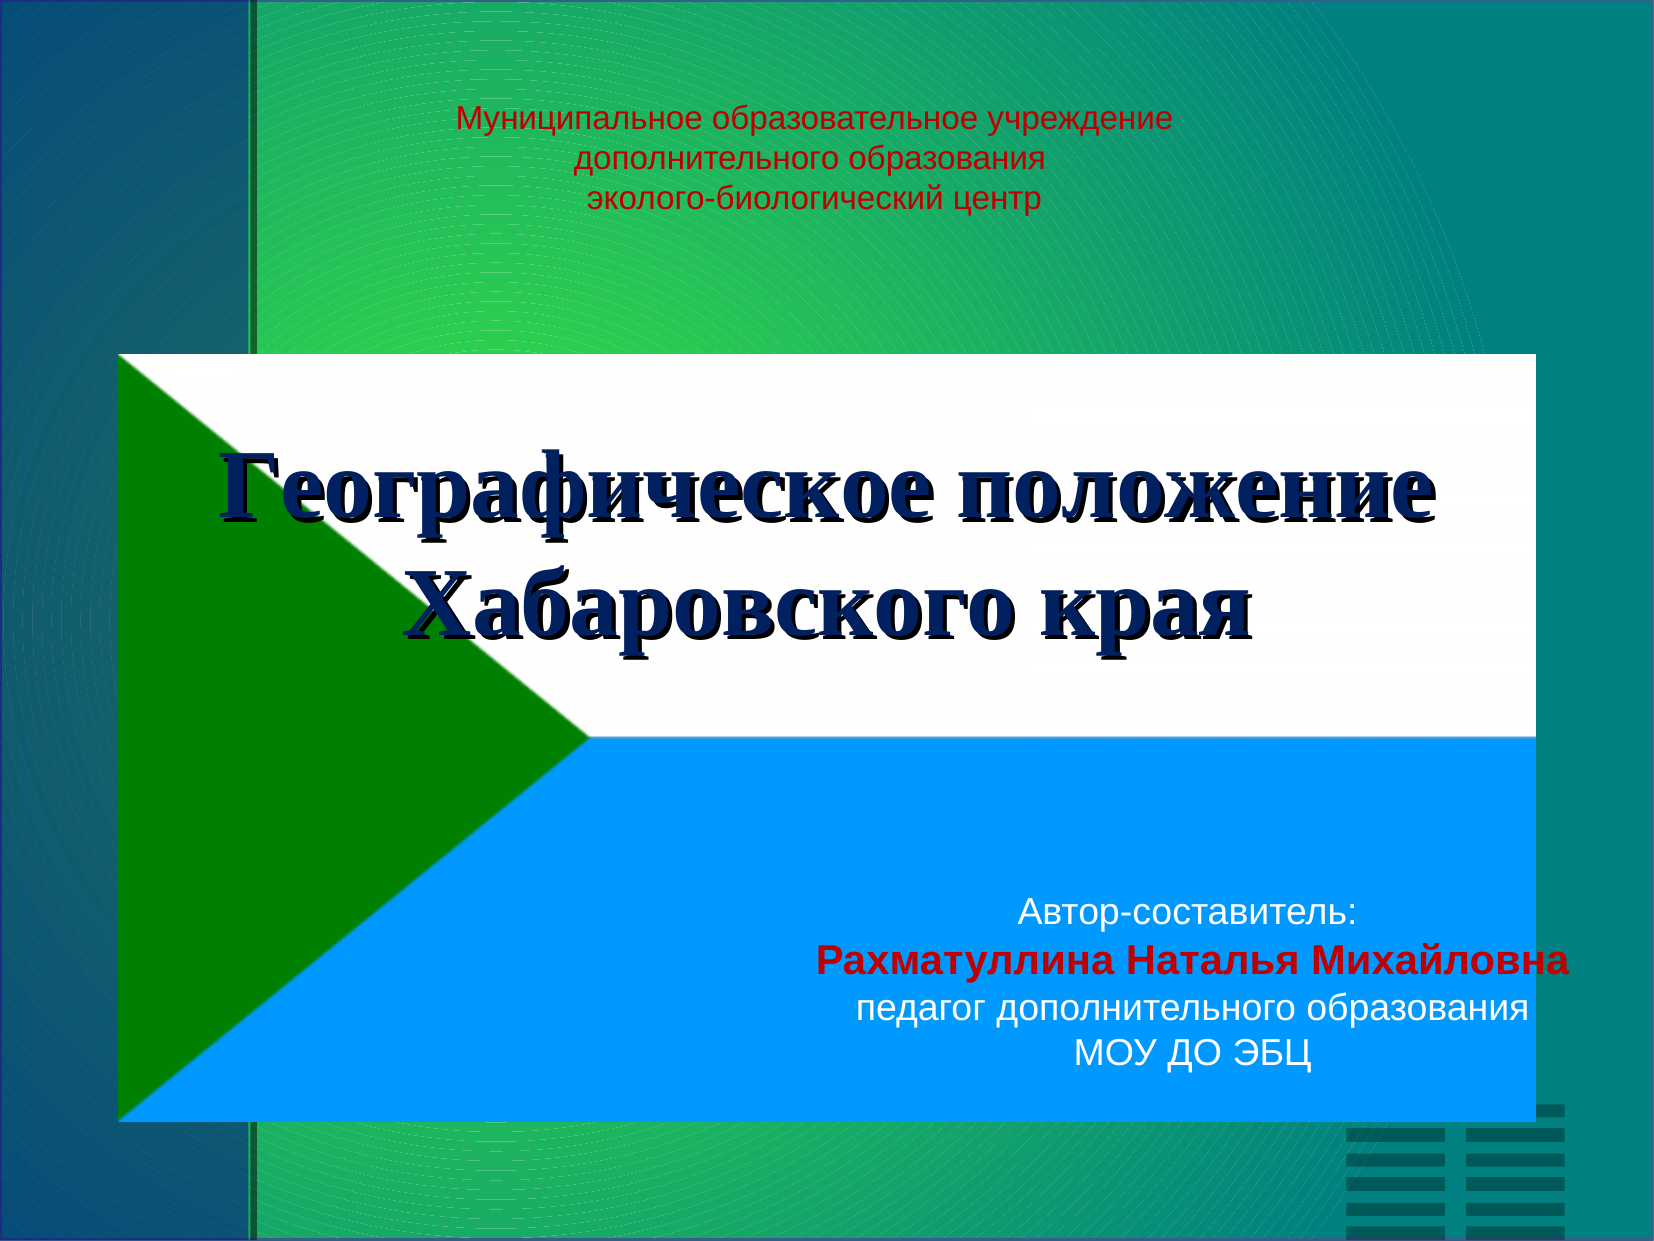

Муниципальное образовательное учреждение
дополнительного образования
эколого-биологический центр
# Географическое положение Хабаровского края
Автор-составитель:
Рахматуллина Наталья Михайловна
педагог дополнительного образования
МОУ ДО ЭБЦ